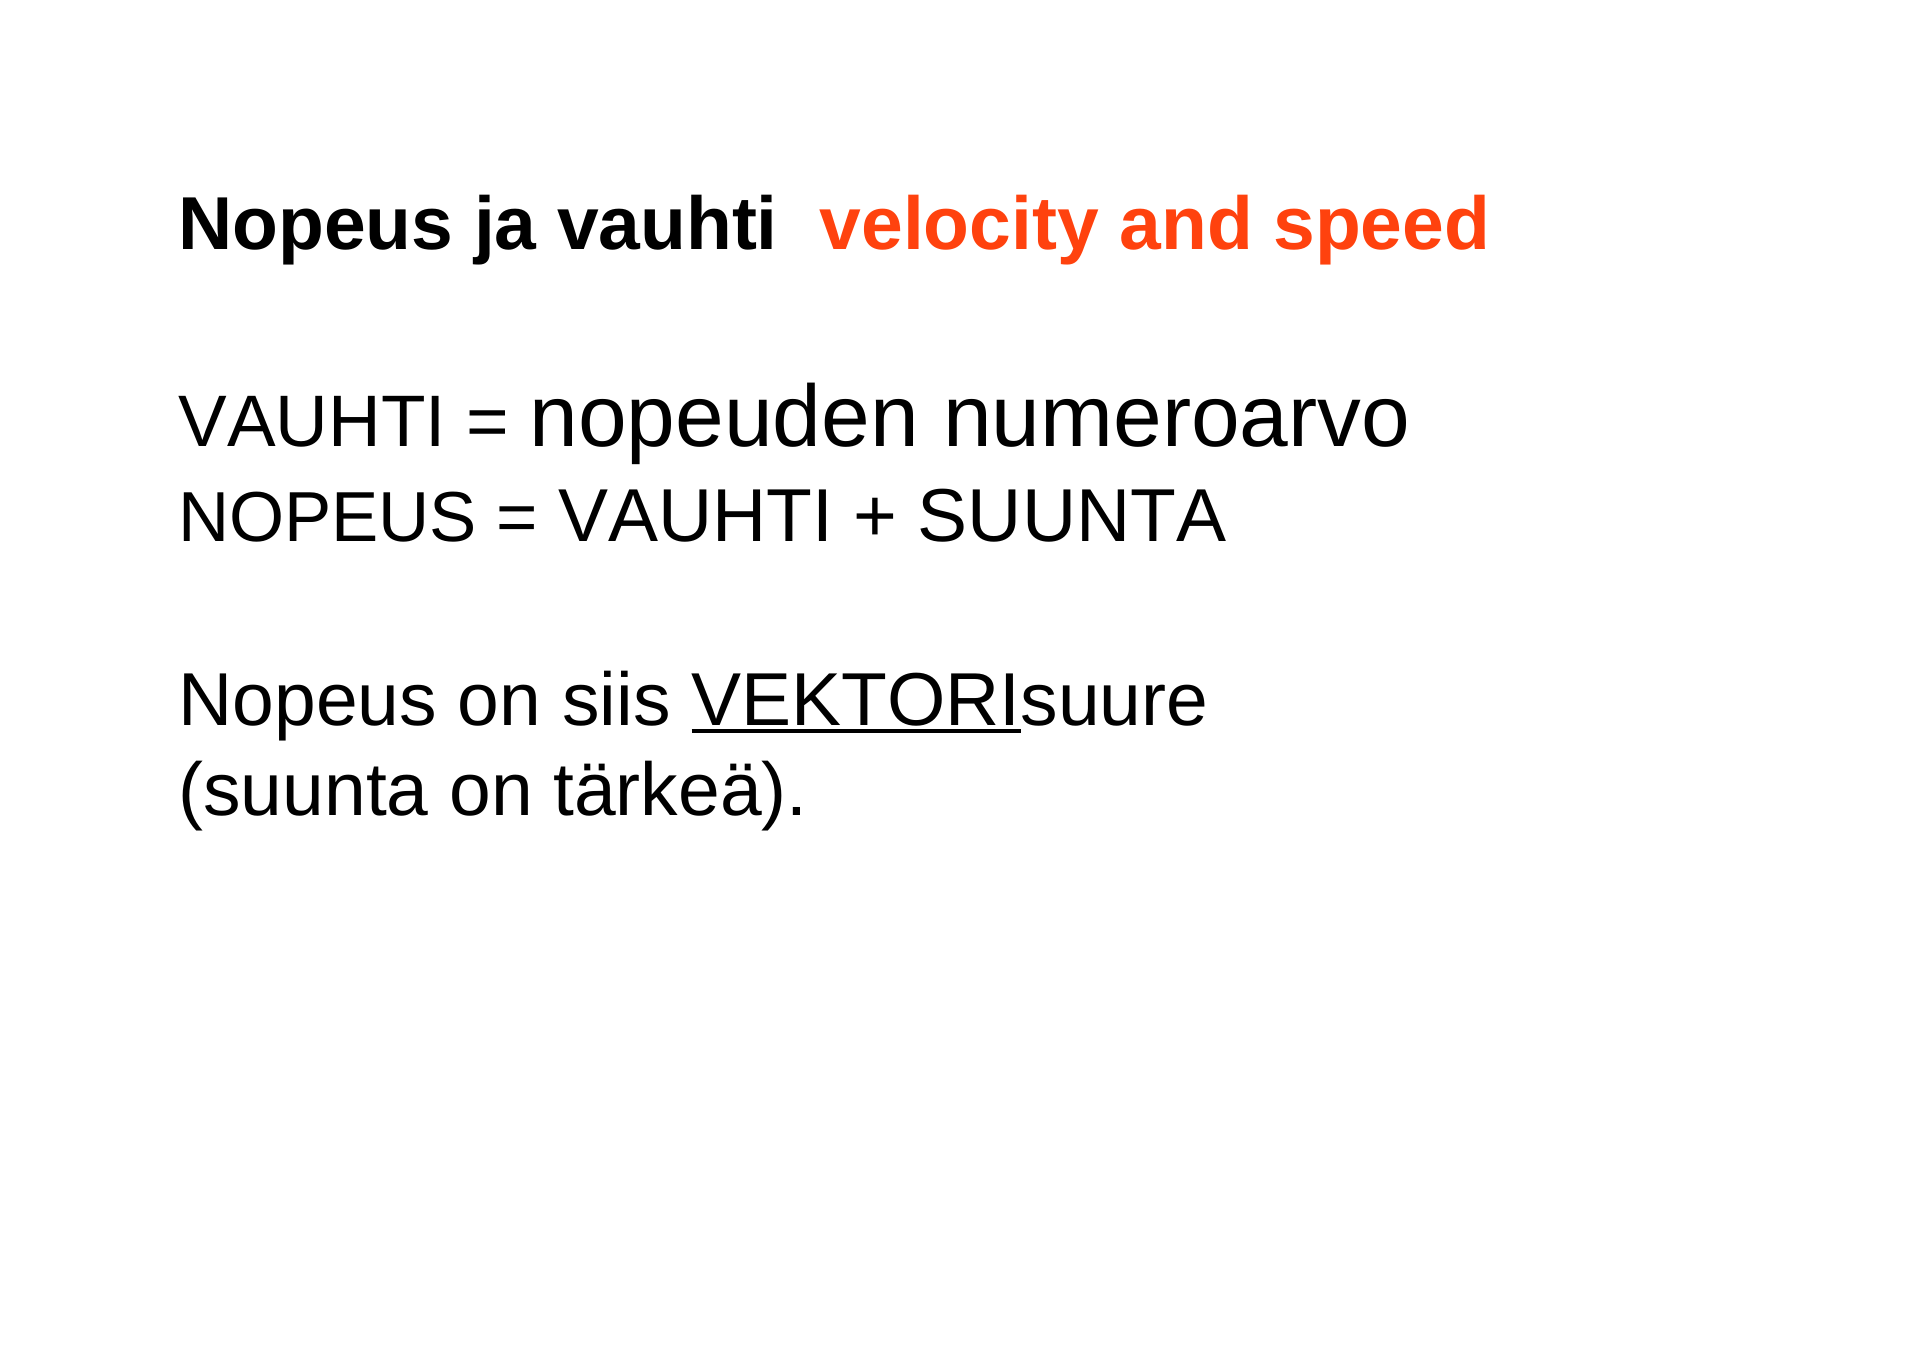

Nopeus ja vauhti velocity and speed
VAUHTI = nopeuden numeroarvo
NOPEUS = VAUHTI + SUUNTA
Nopeus on siis VEKTORIsuure
(suunta on tärkeä).